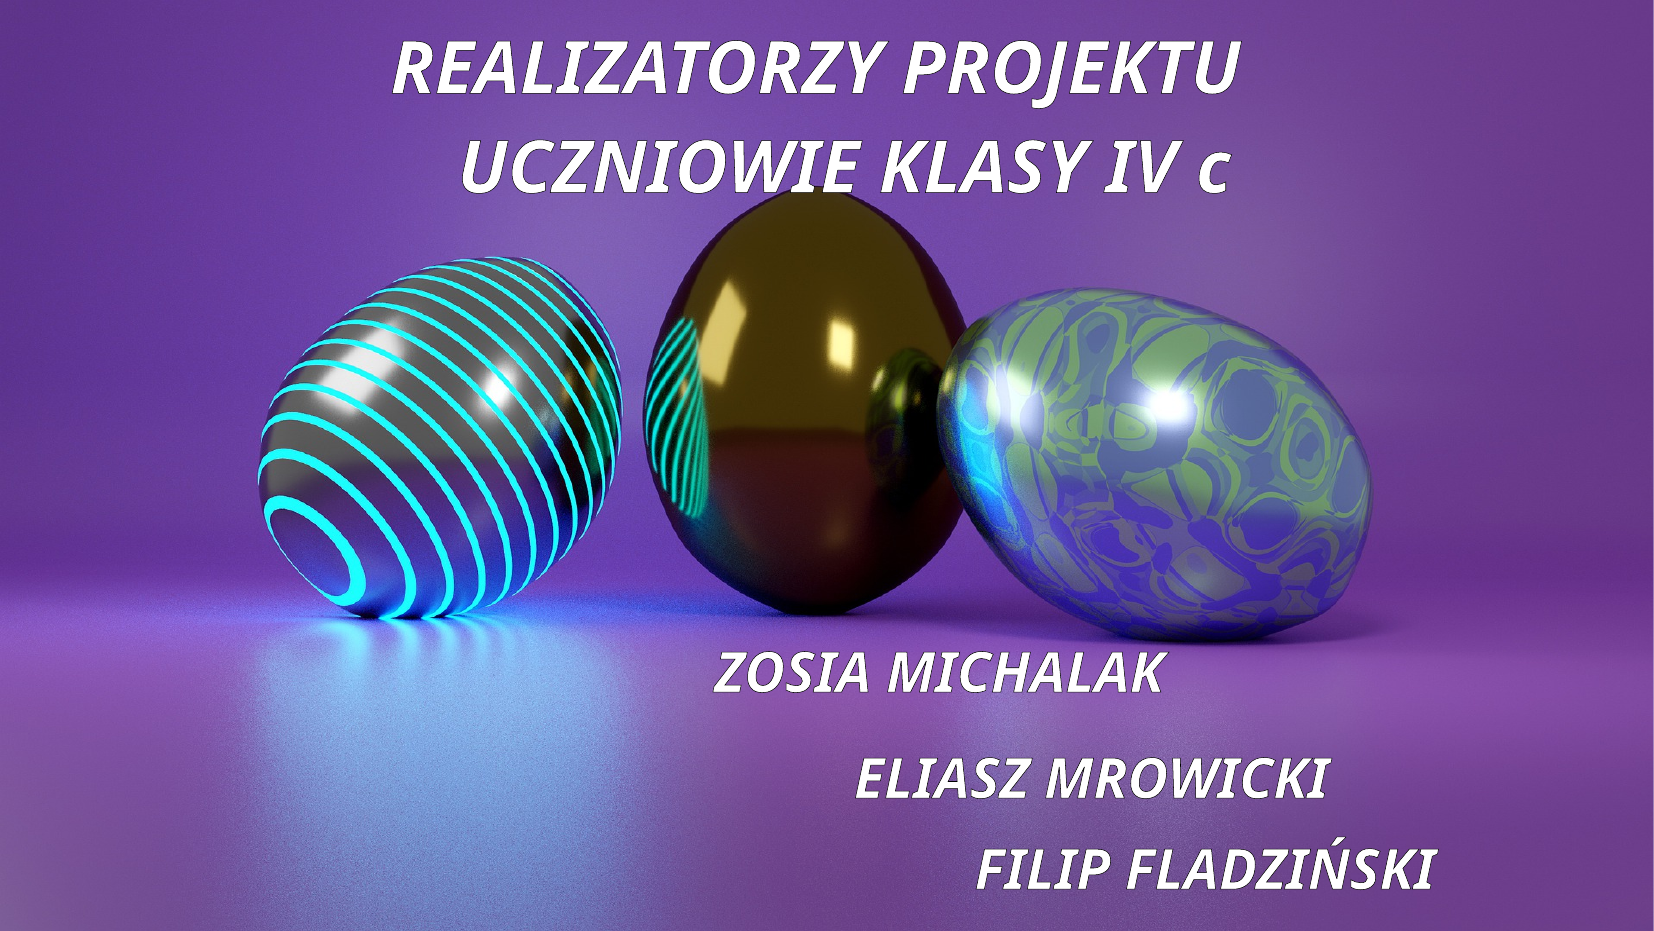

# REALIZATORZY PROJEKTU UCZNIOWIE KLASY IV c
 ZOSIA MICHALAK
 ELIASZ MROWICKI
 FILIP FLADZIŃSKI